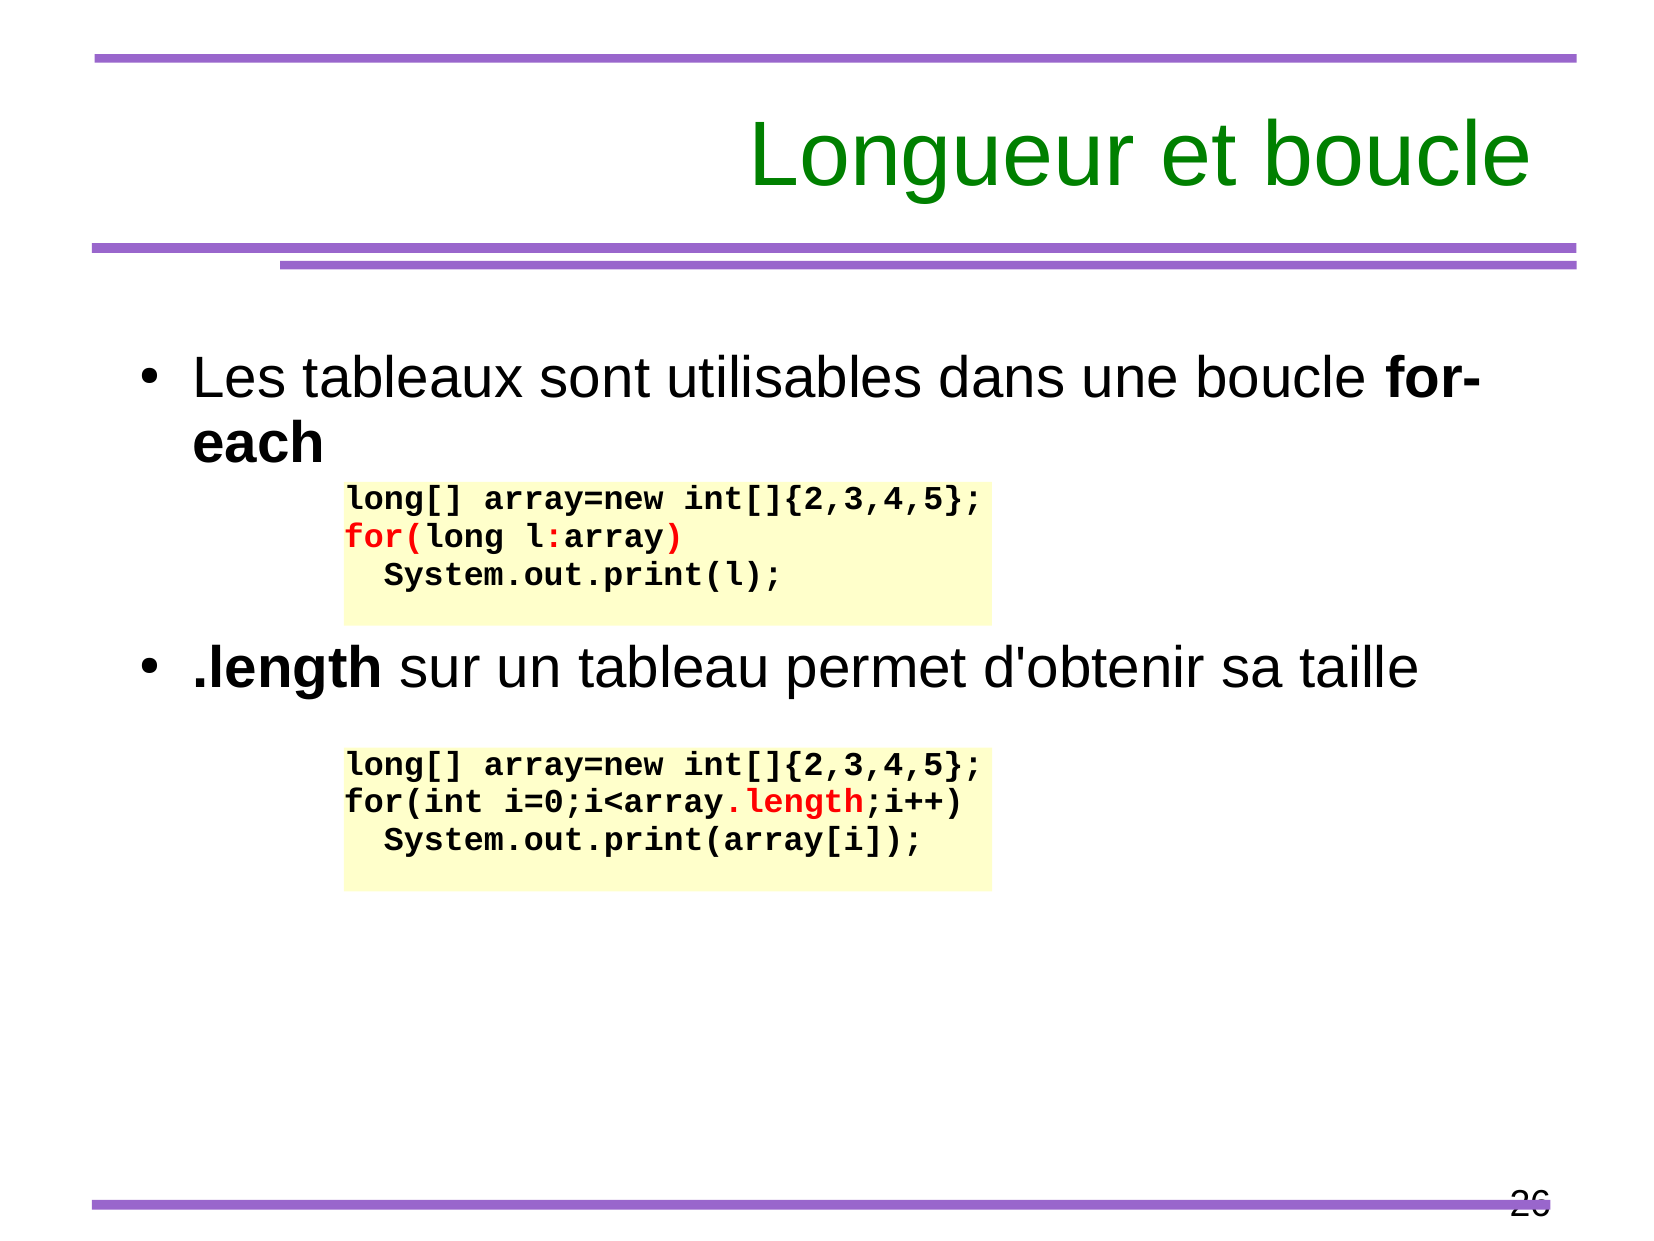

# Longueur et boucle
Les tableaux sont utilisables dans une boucle for-each
.length sur un tableau permet d'obtenir sa taille
long[] array=new int[]{2,3,4,5};
for(long l:array)
 System.out.print(l);
long[] array=new int[]{2,3,4,5};
for(int i=0;i<array.length;i++)
 System.out.print(array[i]);